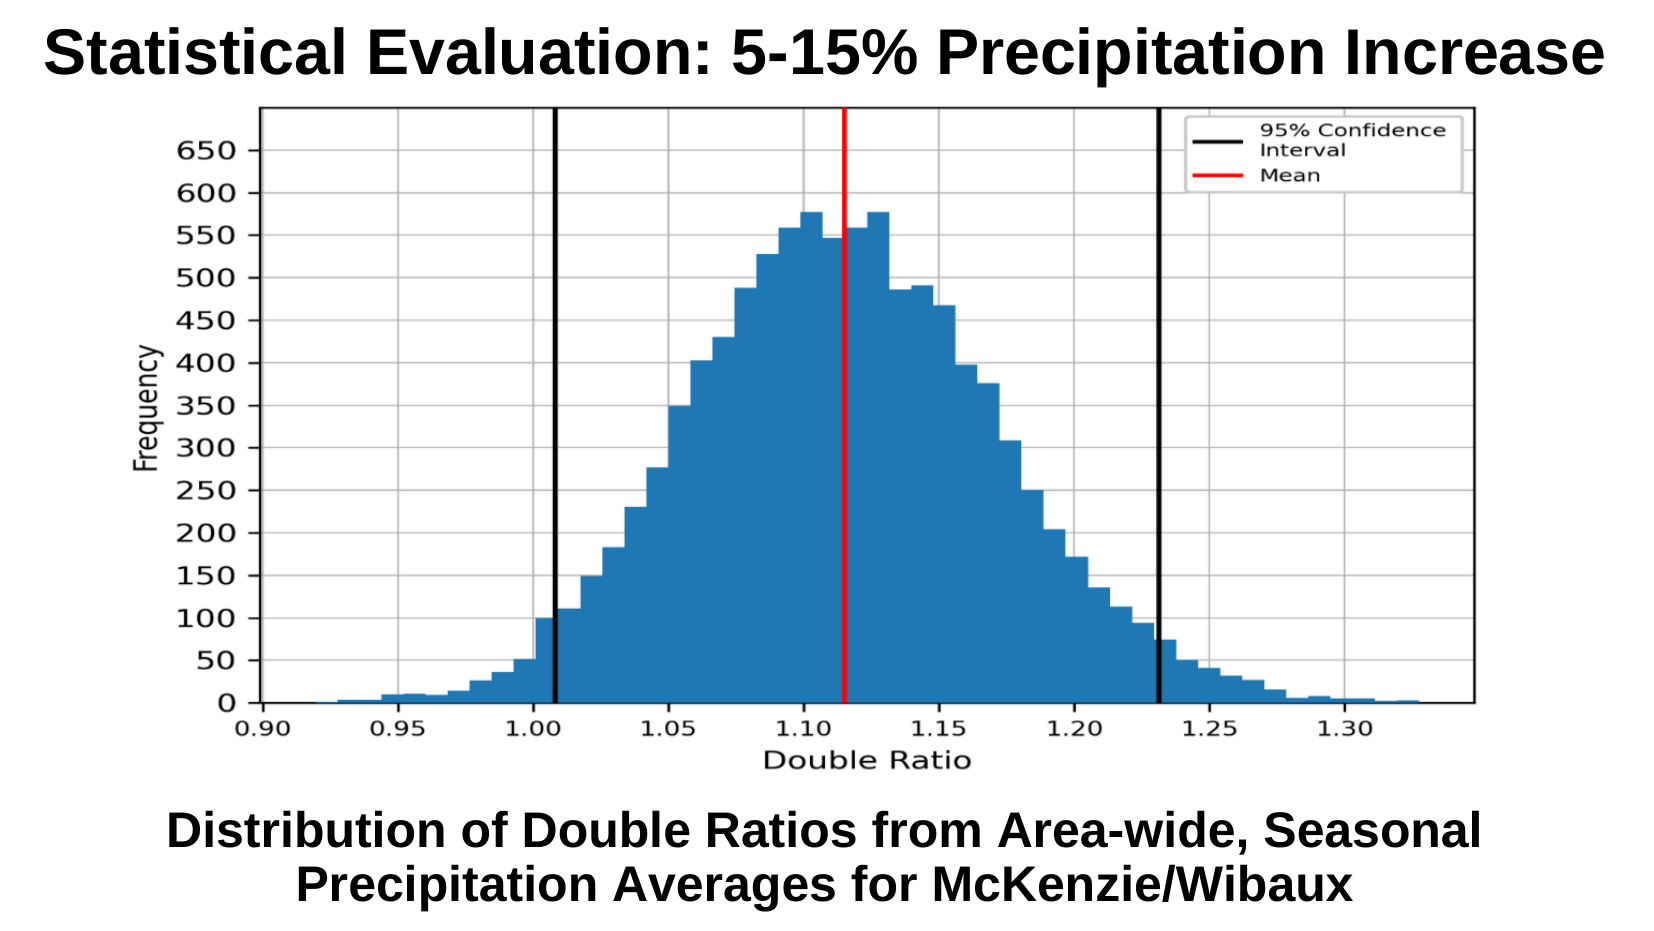

# Statistical Evaluation: 5-15% Precipitation Increase
Distribution of Double Ratios from Area-wide, Seasonal Precipitation Averages for McKenzie/Wibaux